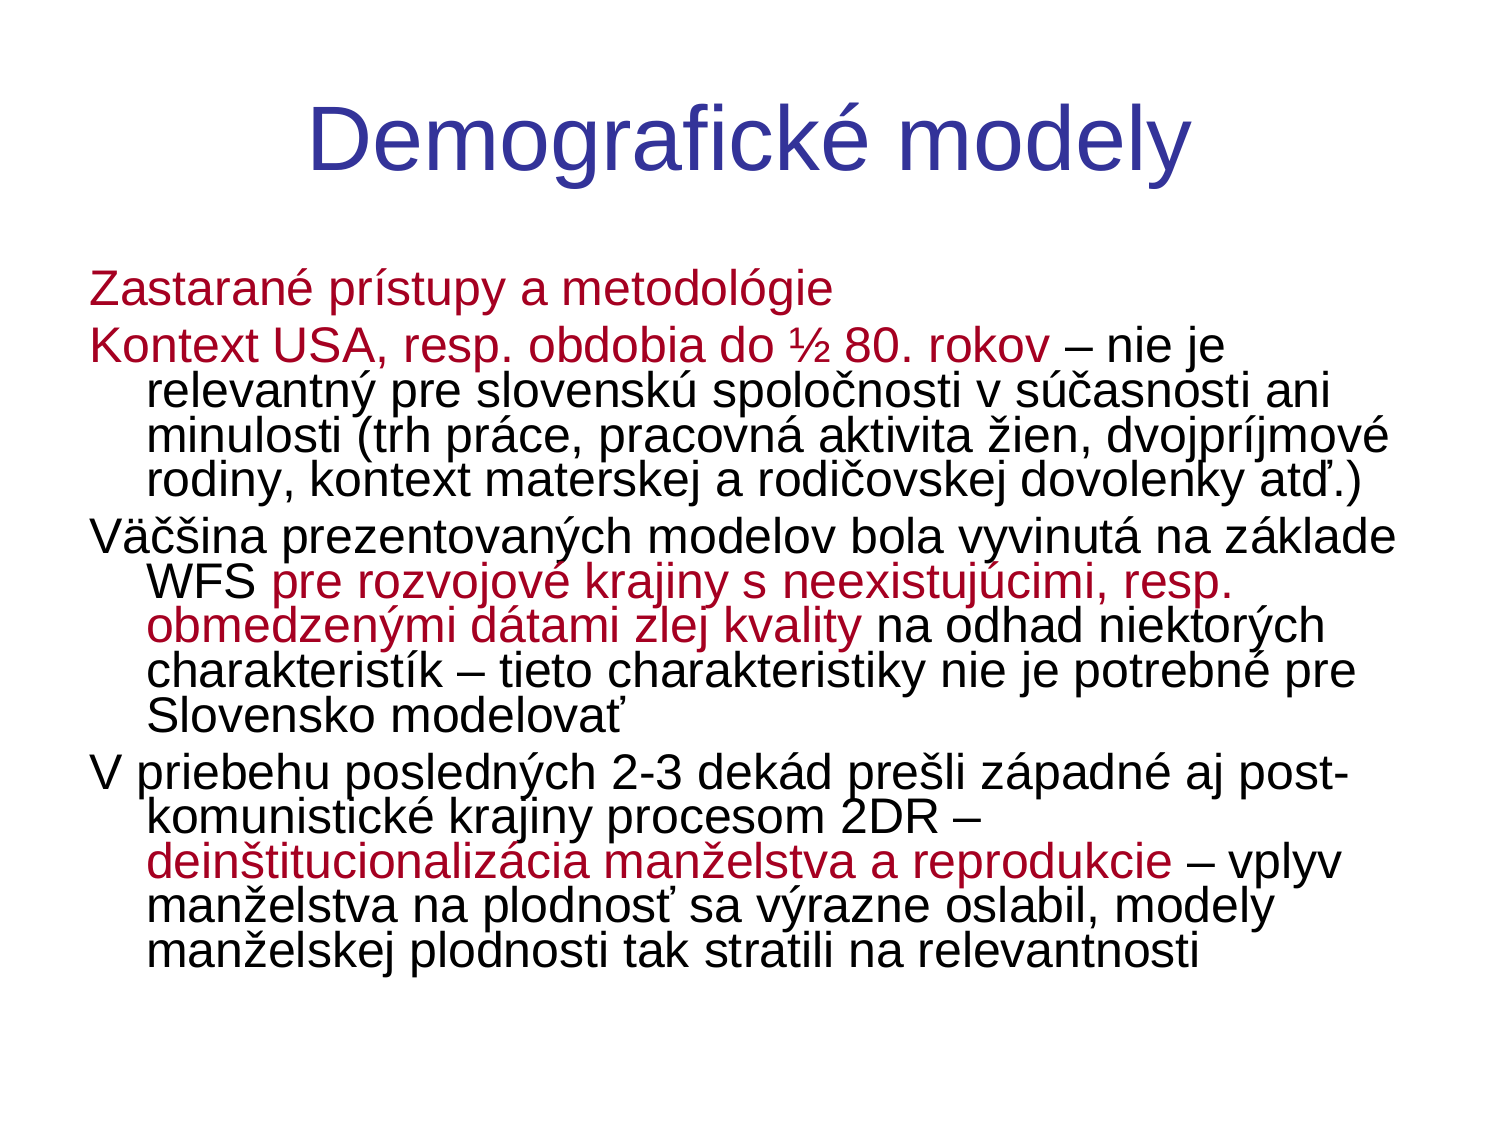

# Demografické modely
Zastarané prístupy a metodológie
Kontext USA, resp. obdobia do ½ 80. rokov – nie je relevantný pre slovenskú spoločnosti v súčasnosti ani minulosti (trh práce, pracovná aktivita žien, dvojpríjmové rodiny, kontext materskej a rodičovskej dovolenky atď.)
Väčšina prezentovaných modelov bola vyvinutá na základe WFS pre rozvojové krajiny s neexistujúcimi, resp. obmedzenými dátami zlej kvality na odhad niektorých charakteristík – tieto charakteristiky nie je potrebné pre Slovensko modelovať
V priebehu posledných 2-3 dekád prešli západné aj post-komunistické krajiny procesom 2DR – deinštitucionalizácia manželstva a reprodukcie – vplyv manželstva na plodnosť sa výrazne oslabil, modely manželskej plodnosti tak stratili na relevantnosti